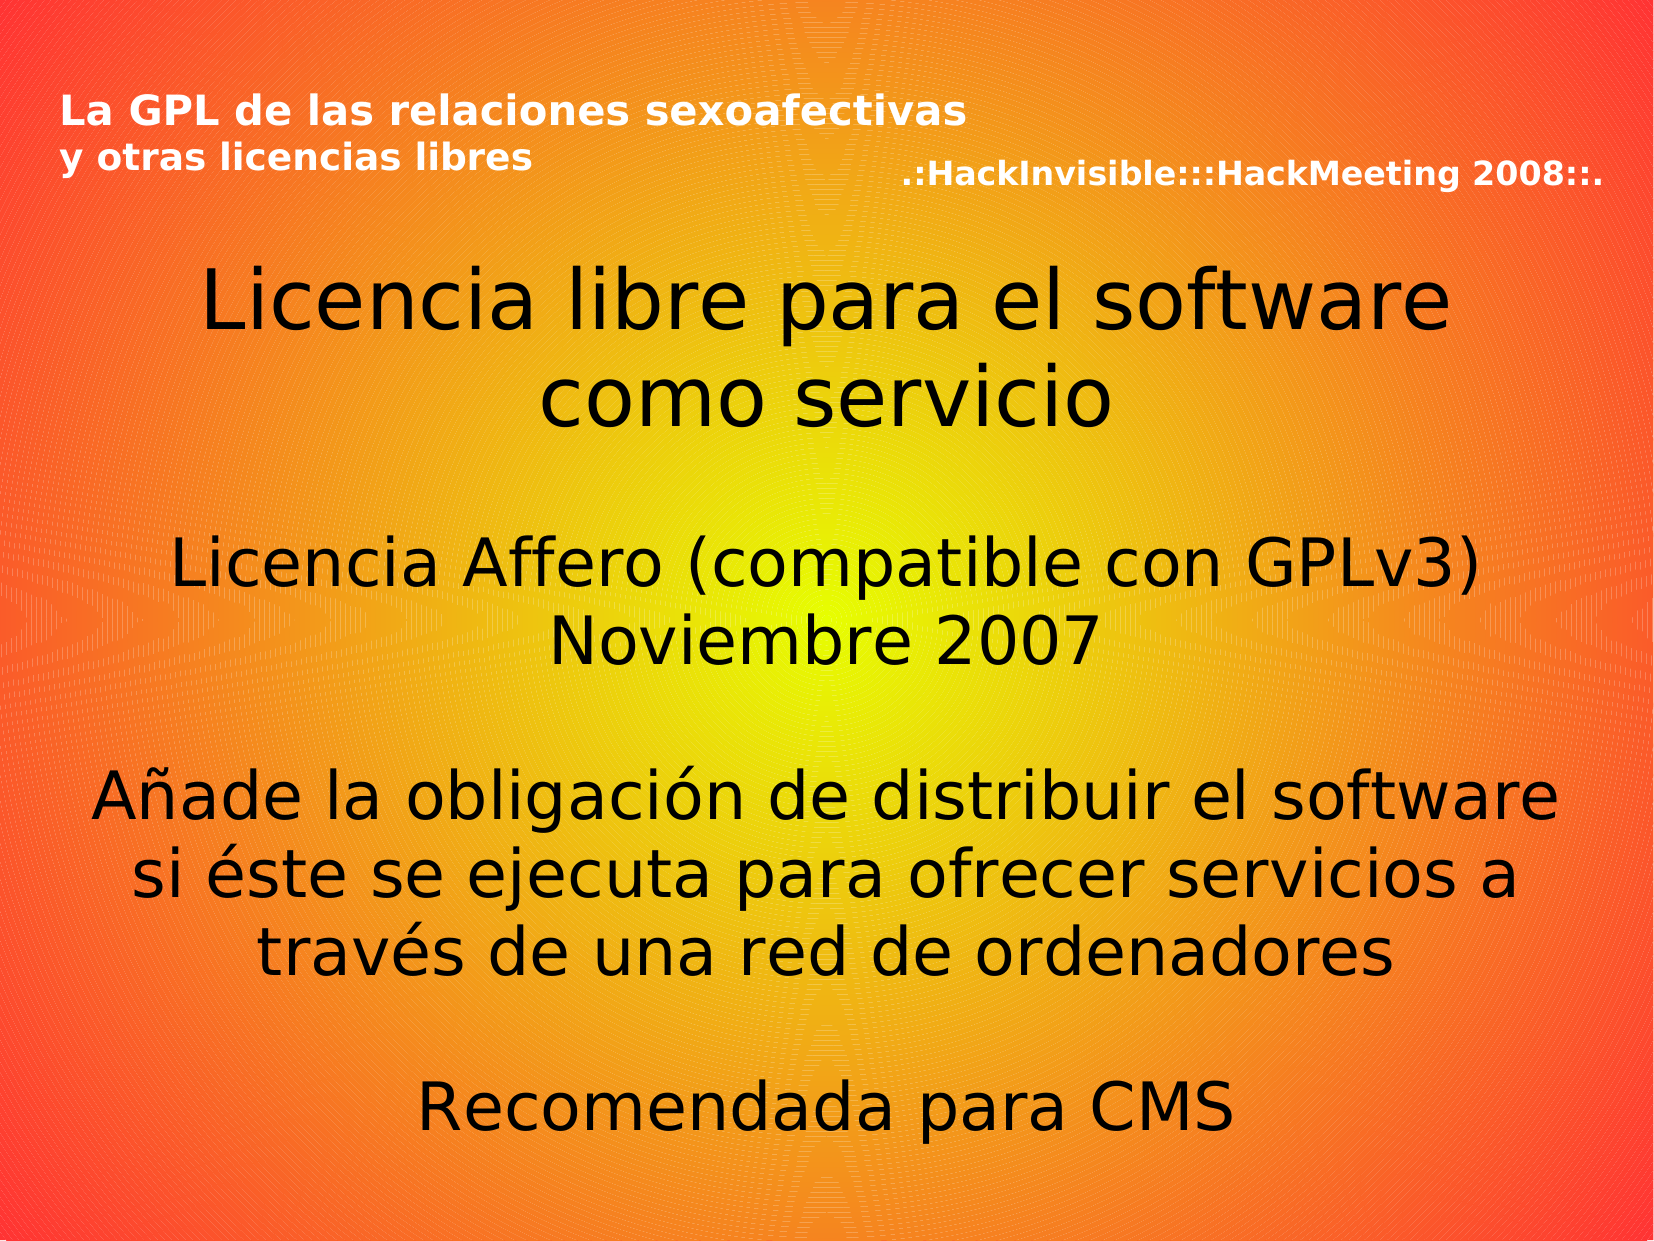

#
La GPL de las relaciones sexoafectivas
y otras licencias libres
.:HackInvisible:::HackMeeting 2008::.
Licencia libre para el software como servicio
Licencia Affero (compatible con GPLv3)
Noviembre 2007
Añade la obligación de distribuir el software si éste se ejecuta para ofrecer servicios a través de una red de ordenadores
Recomendada para CMS